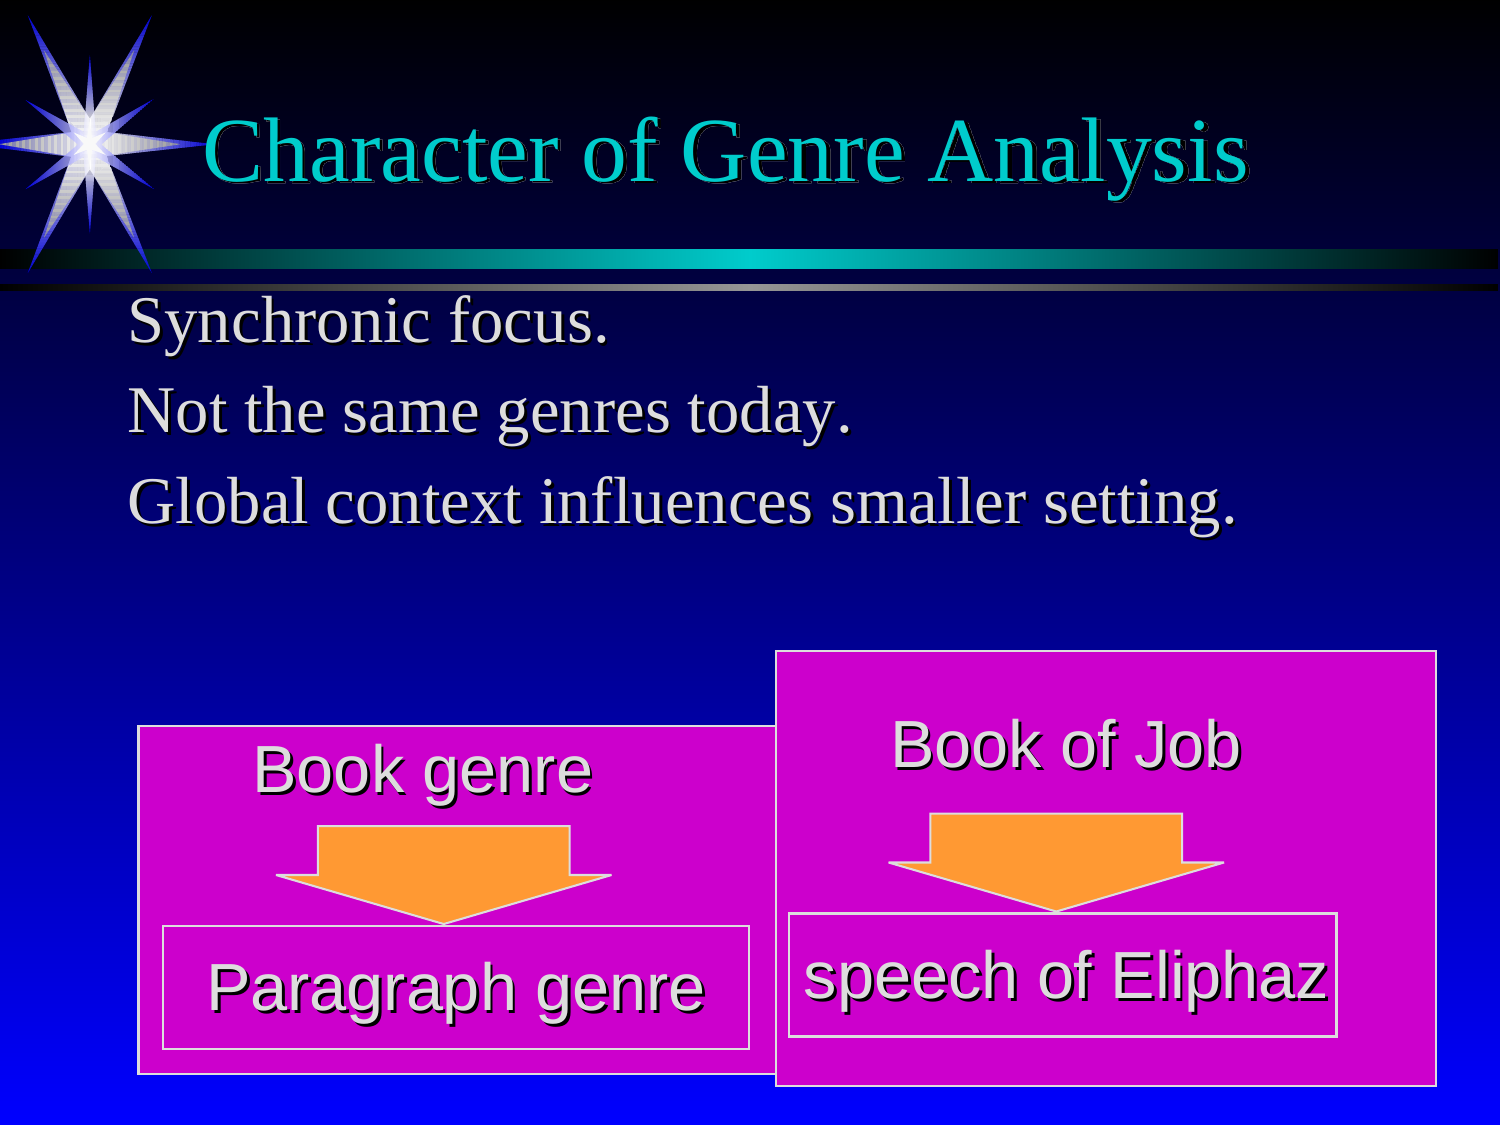

# Character of Genre Analysis
Synchronic focus.
Not the same genres today.
Global context influences smaller setting.
Book of Job
speech of Eliphaz
Book genre
Paragraph genre